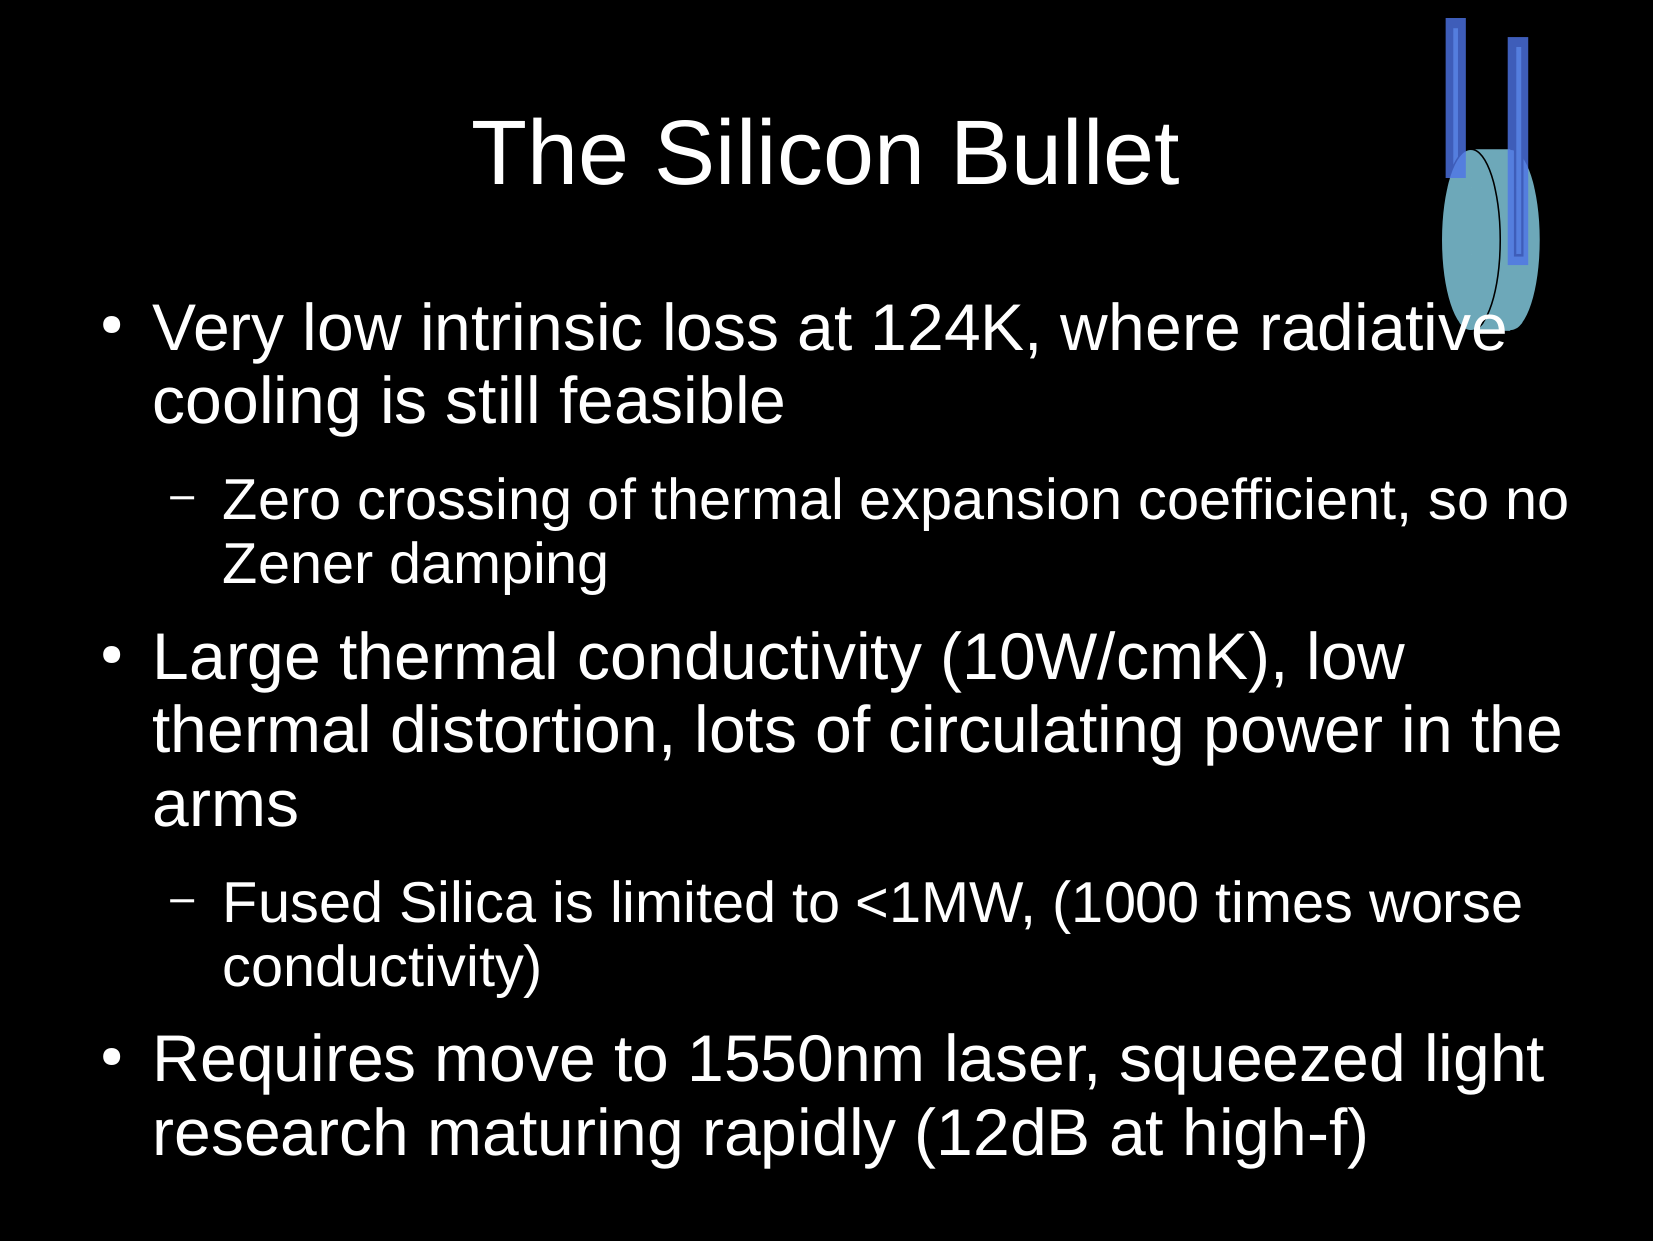

# The Silicon Bullet
Very low intrinsic loss at 124K, where radiative cooling is still feasible
Zero crossing of thermal expansion coefficient, so no Zener damping
Large thermal conductivity (10W/cmK), low thermal distortion, lots of circulating power in the arms
Fused Silica is limited to <1MW, (1000 times worse conductivity)
Requires move to 1550nm laser, squeezed light research maturing rapidly (12dB at high-f)